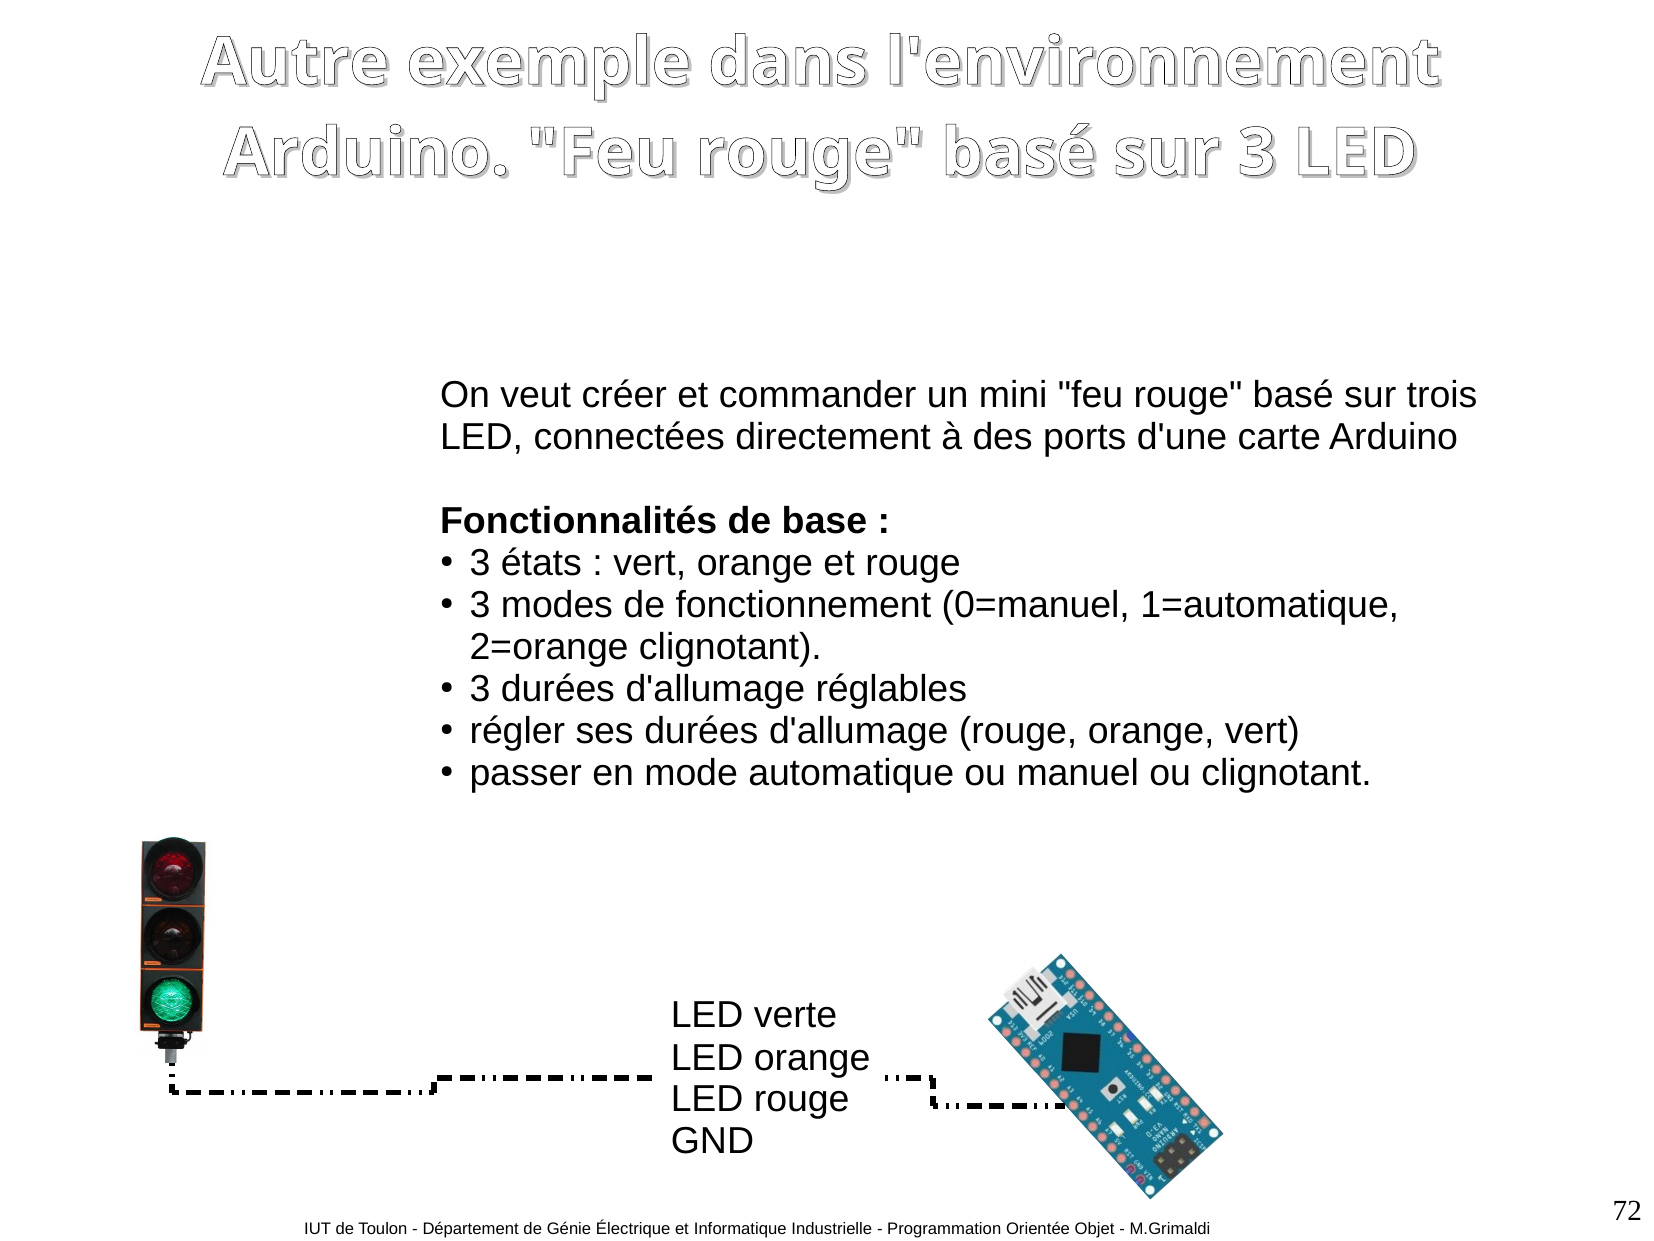

# Autre exemple dans l'environnement Arduino. "Feu rouge" basé sur 3 LED
On veut créer et commander un mini "feu rouge" basé sur trois LED, connectées directement à des ports d'une carte Arduino
Fonctionnalités de base :
3 états : vert, orange et rouge
3 modes de fonctionnement (0=manuel, 1=automatique, 2=orange clignotant).
3 durées d'allumage réglables
régler ses durées d'allumage (rouge, orange, vert)
passer en mode automatique ou manuel ou clignotant.
LED verte
LED orange
LED rouge
GND